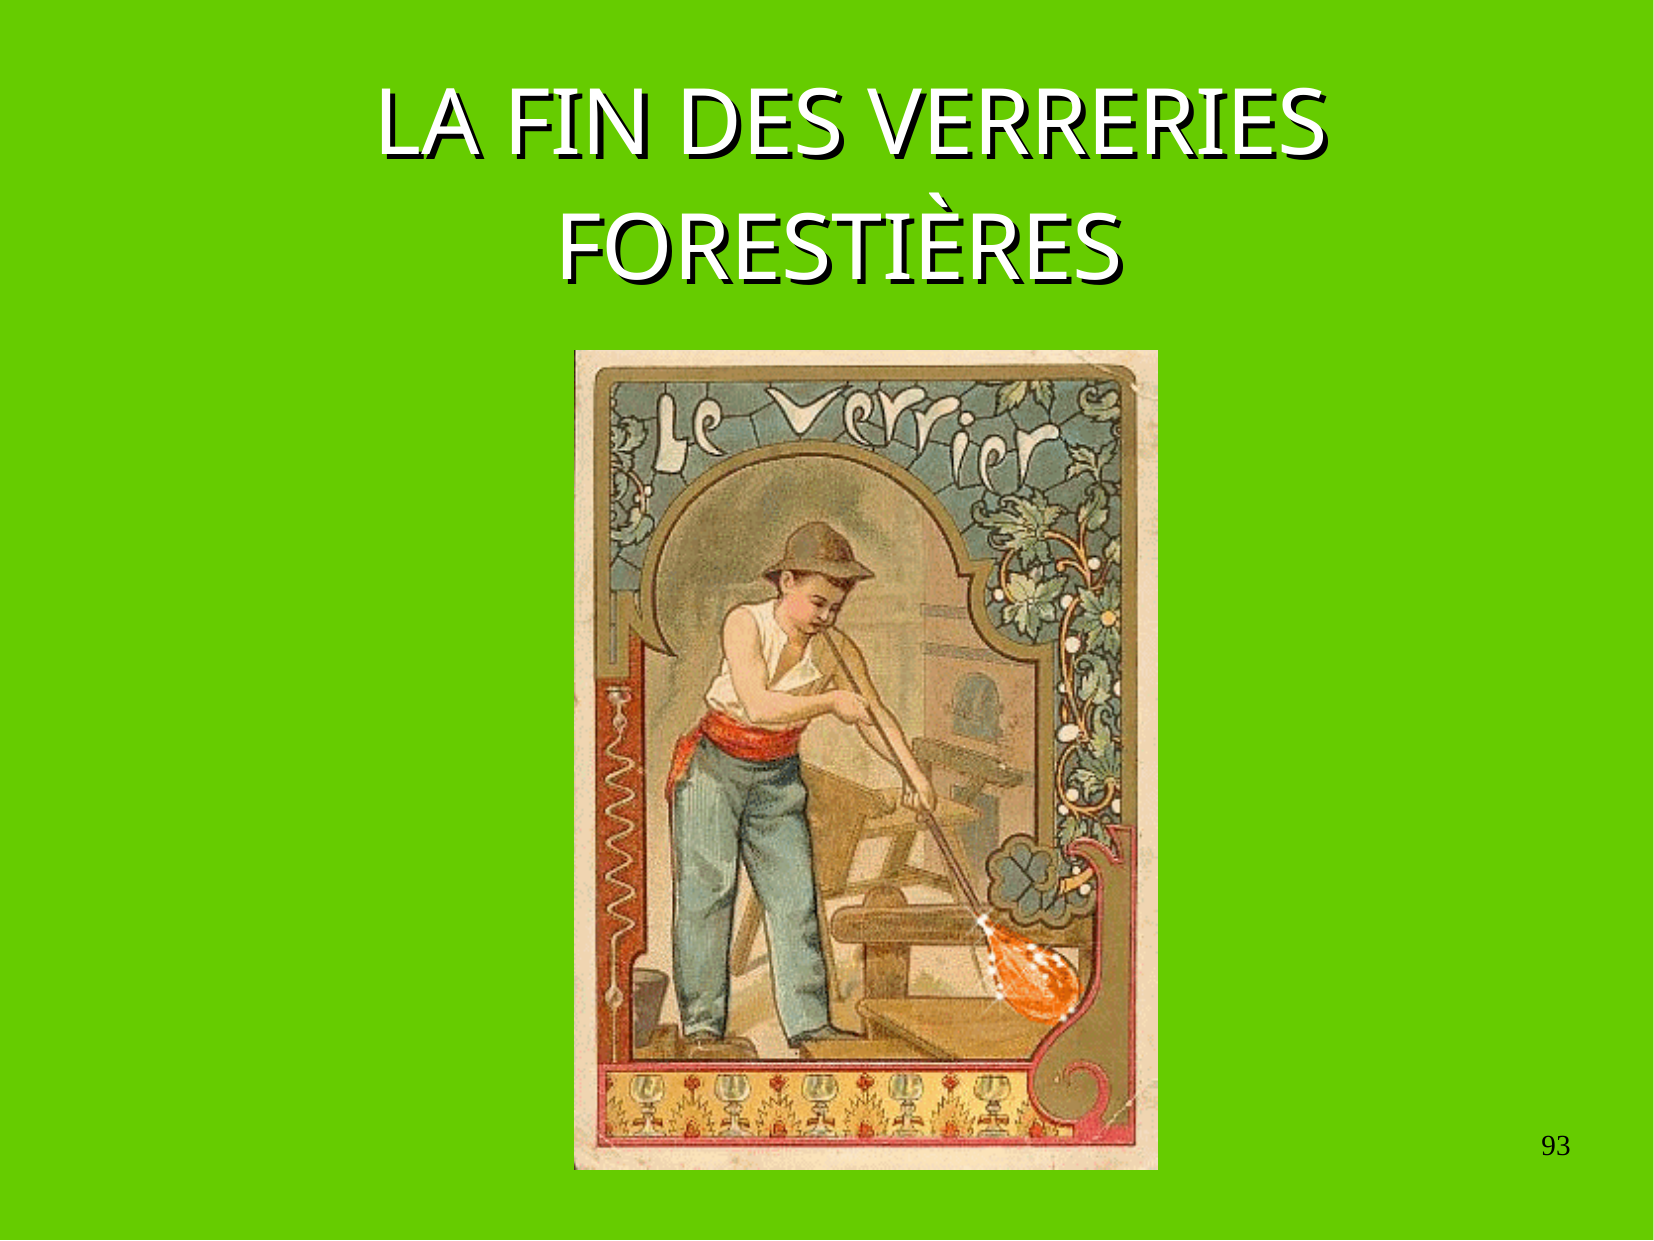

# LA FIN DES VERRERIES FORESTIÈRES
93